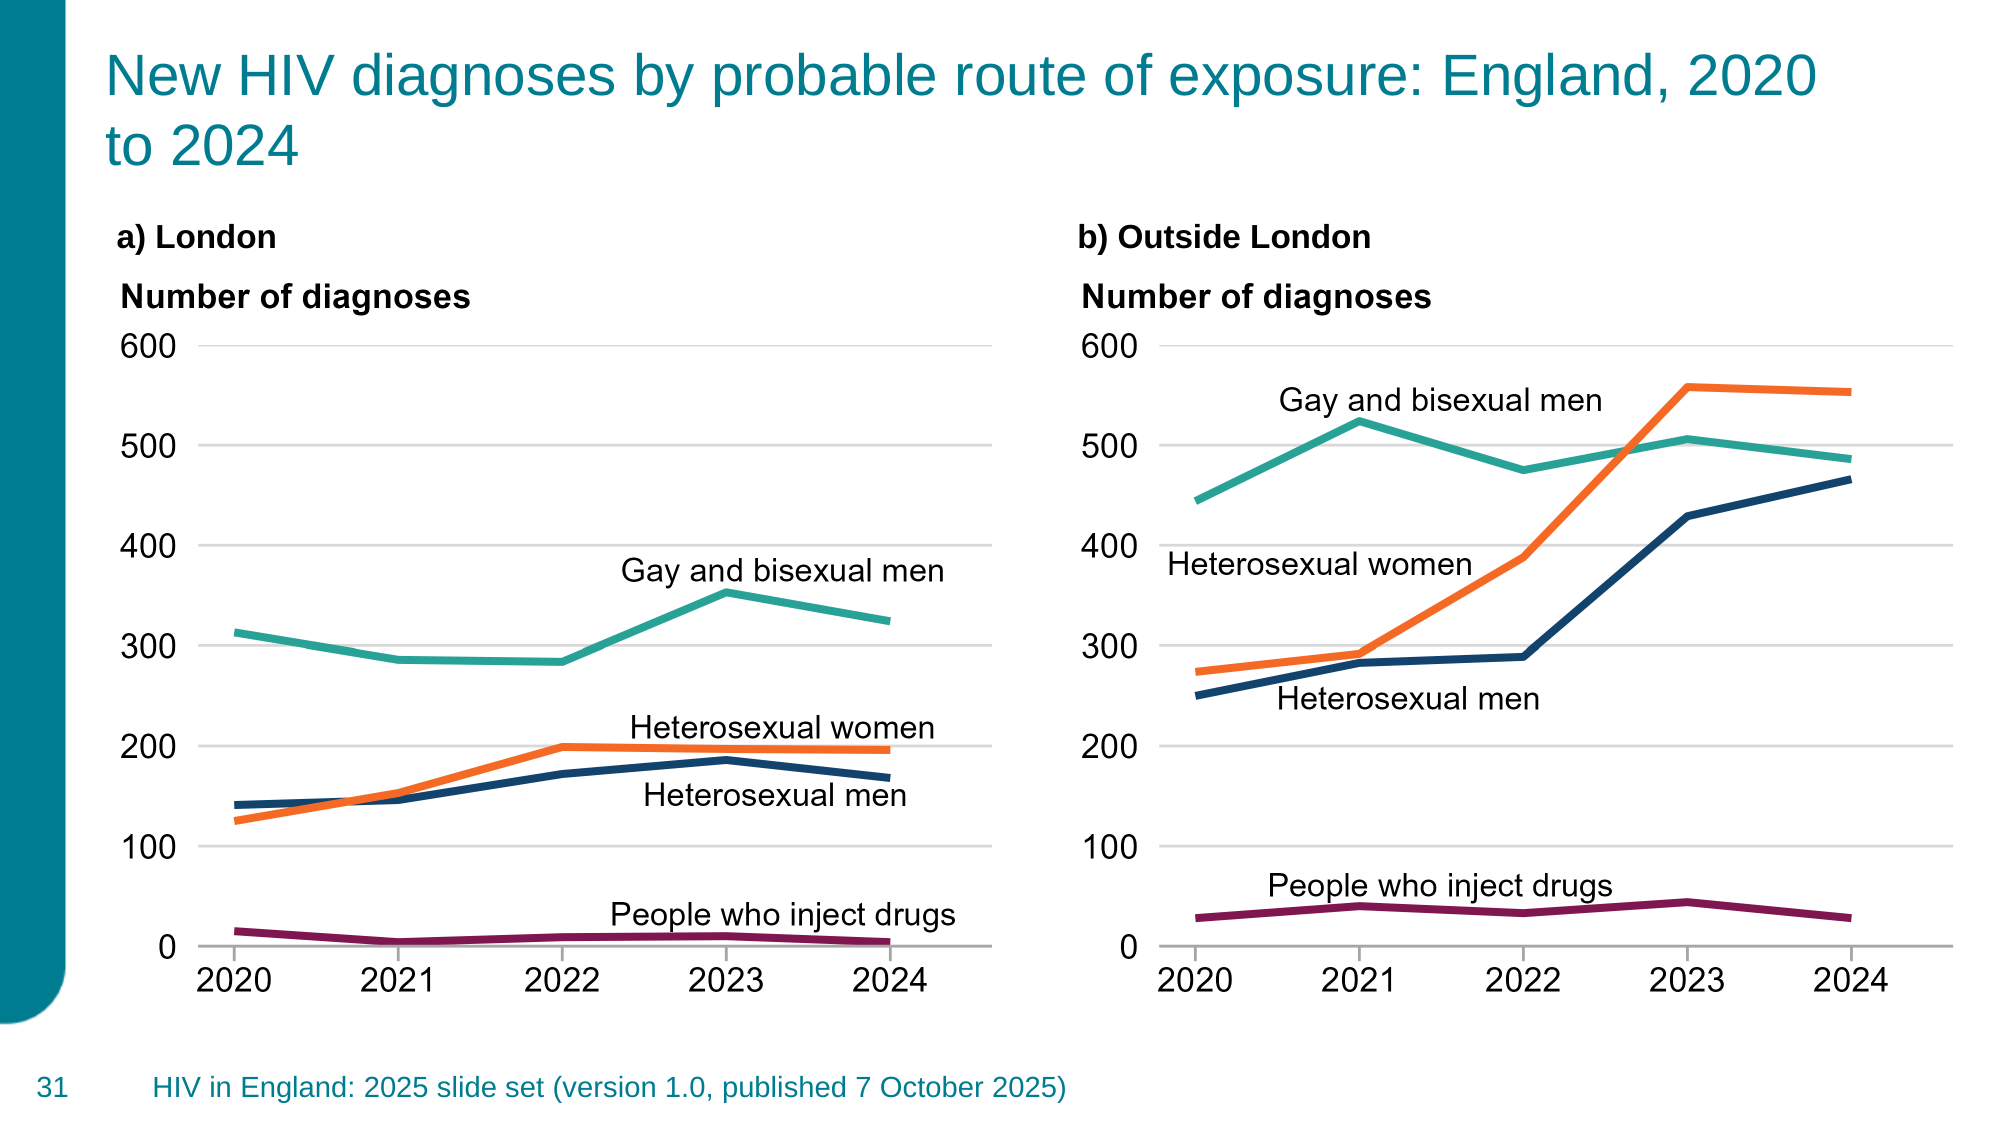

# New HIV diagnoses by probable route of exposure: England, 2020 to 2024
a) London
b) Outside London
31
HIV in England: 2025 slide set (version 1.0, published 7 October 2025)